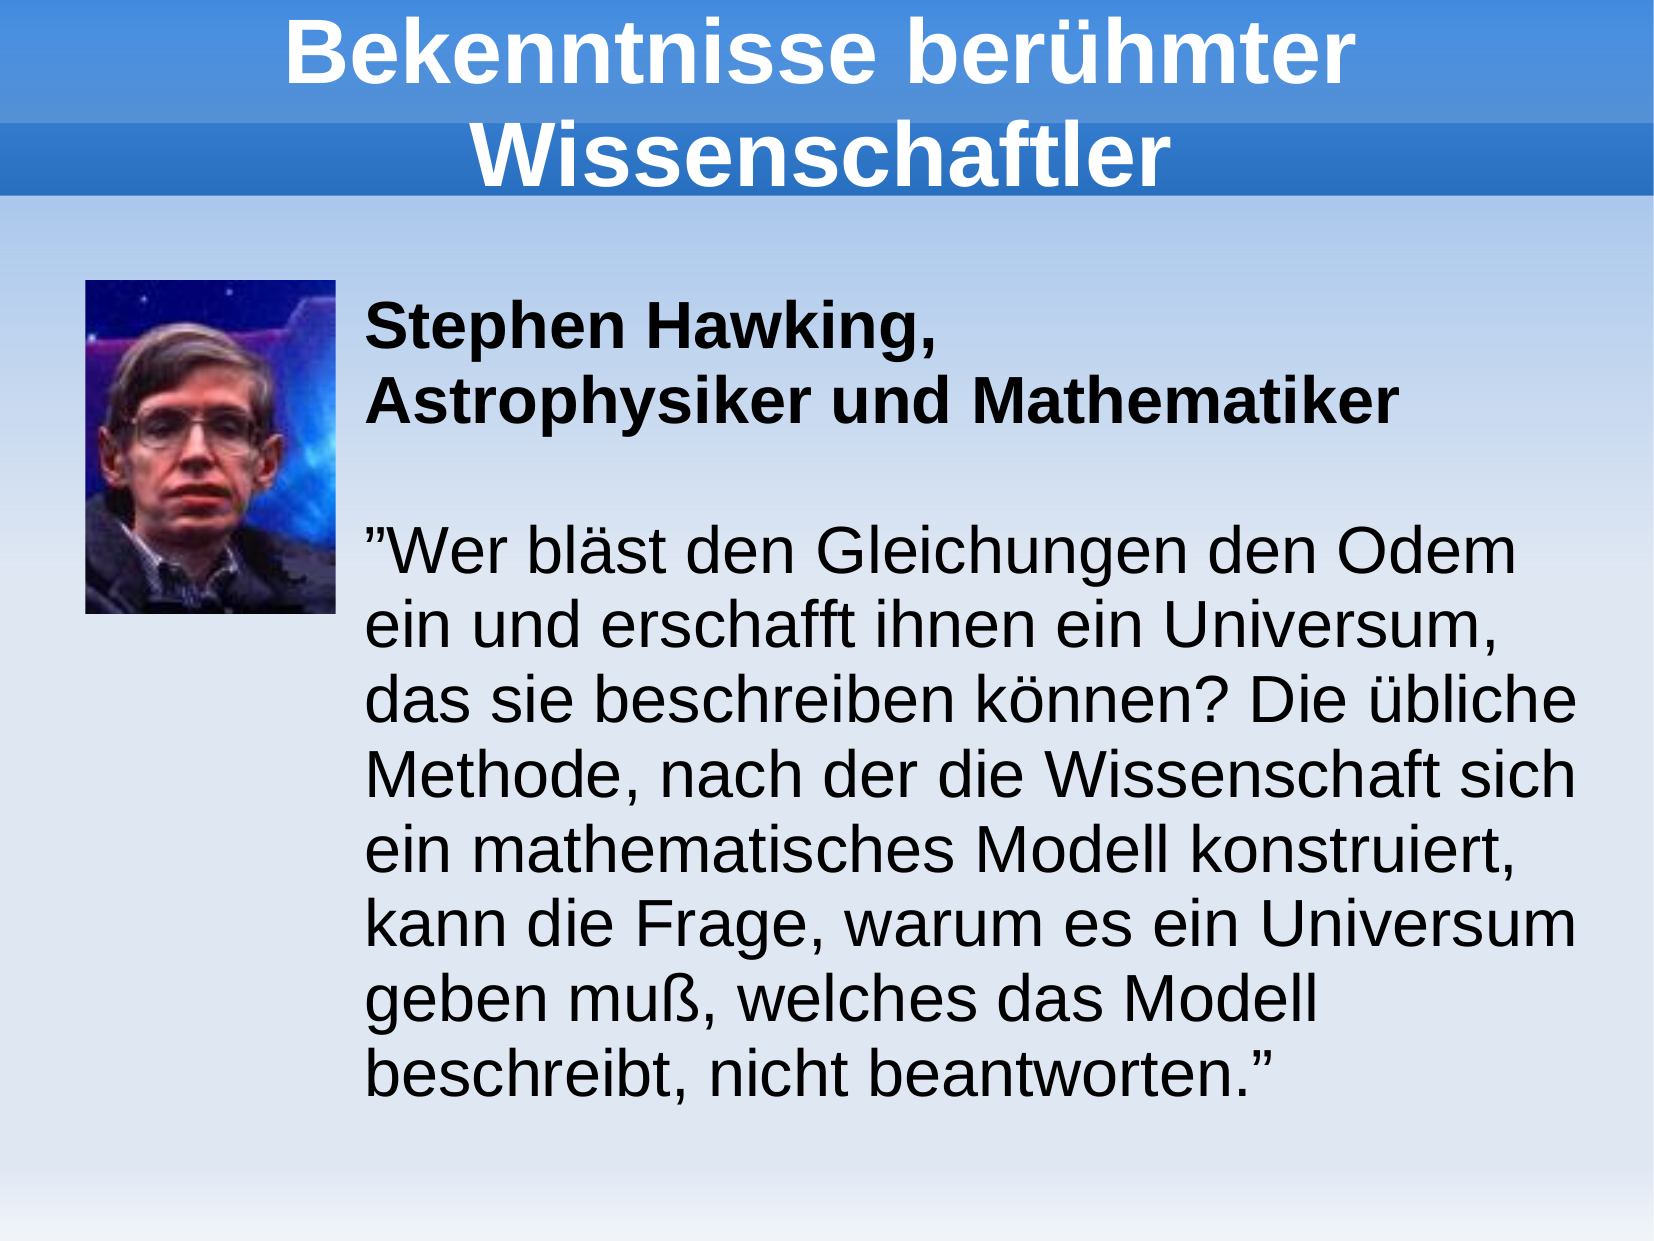

# Bekenntnisse berühmter Wissenschaftler
Stephen Hawking,
Astrophysiker und Mathematiker
”Wer bläst den Gleichungen den Odem ein und erschafft ihnen ein Universum, das sie beschreiben können? Die übliche Methode, nach der die Wissenschaft sich ein mathematisches Modell konstruiert, kann die Frage, warum es ein Universum geben muß, welches das Modell beschreibt, nicht beantworten.”